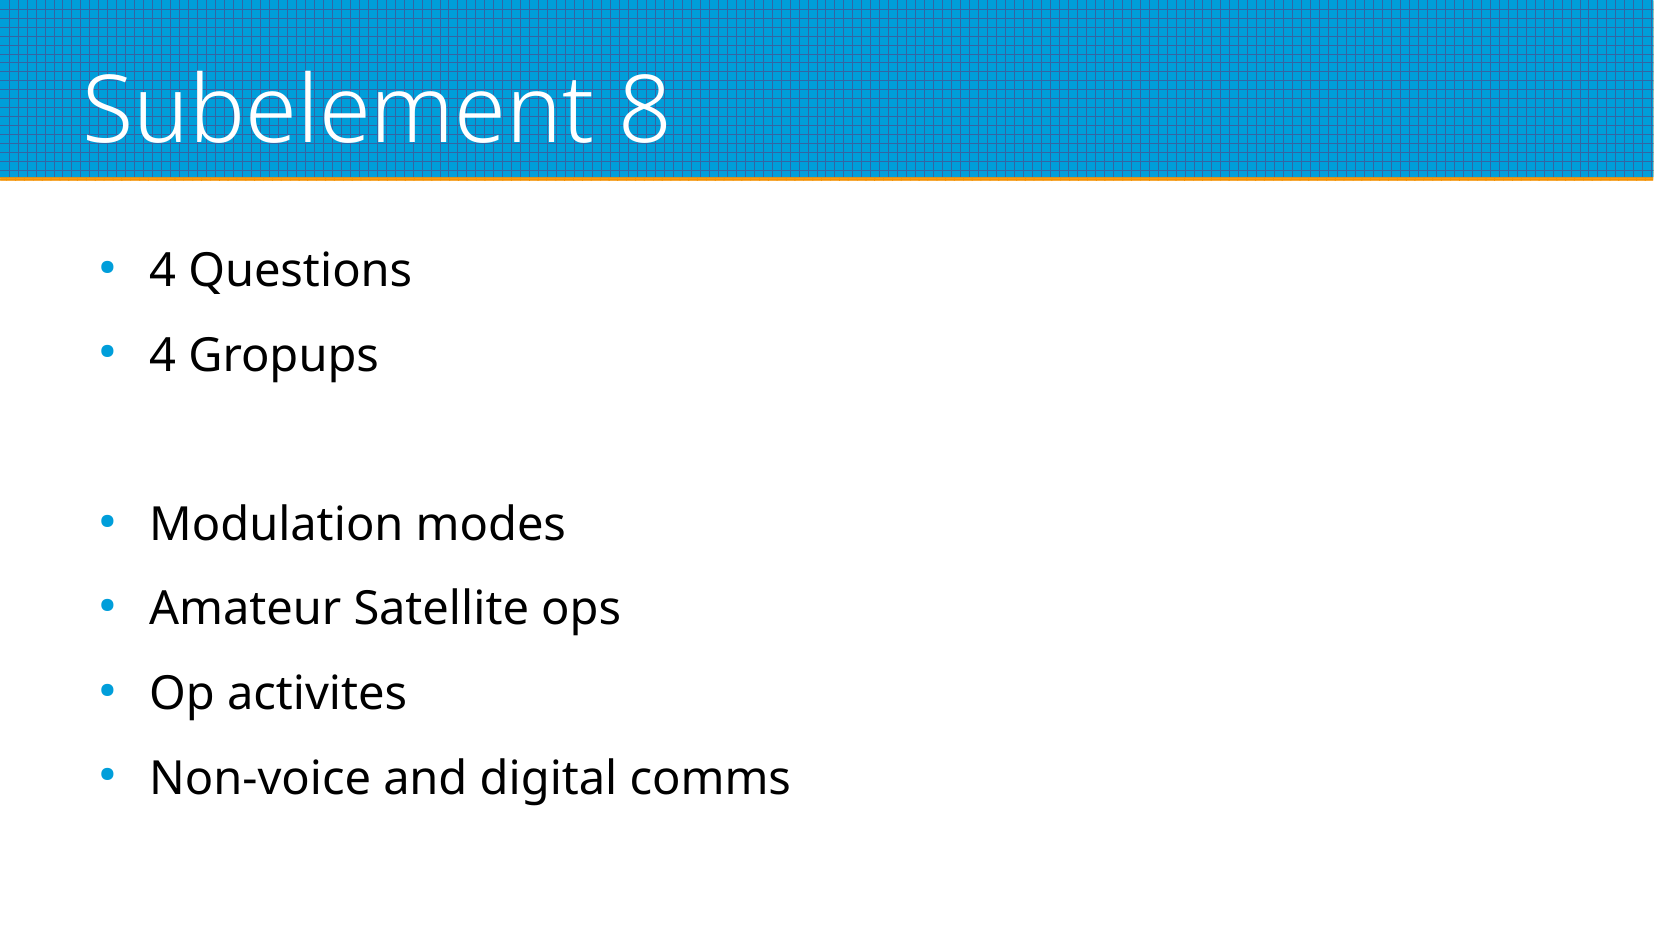

# Subelement 8
4 Questions
4 Gropups
Modulation modes
Amateur Satellite ops
Op activites
Non-voice and digital comms